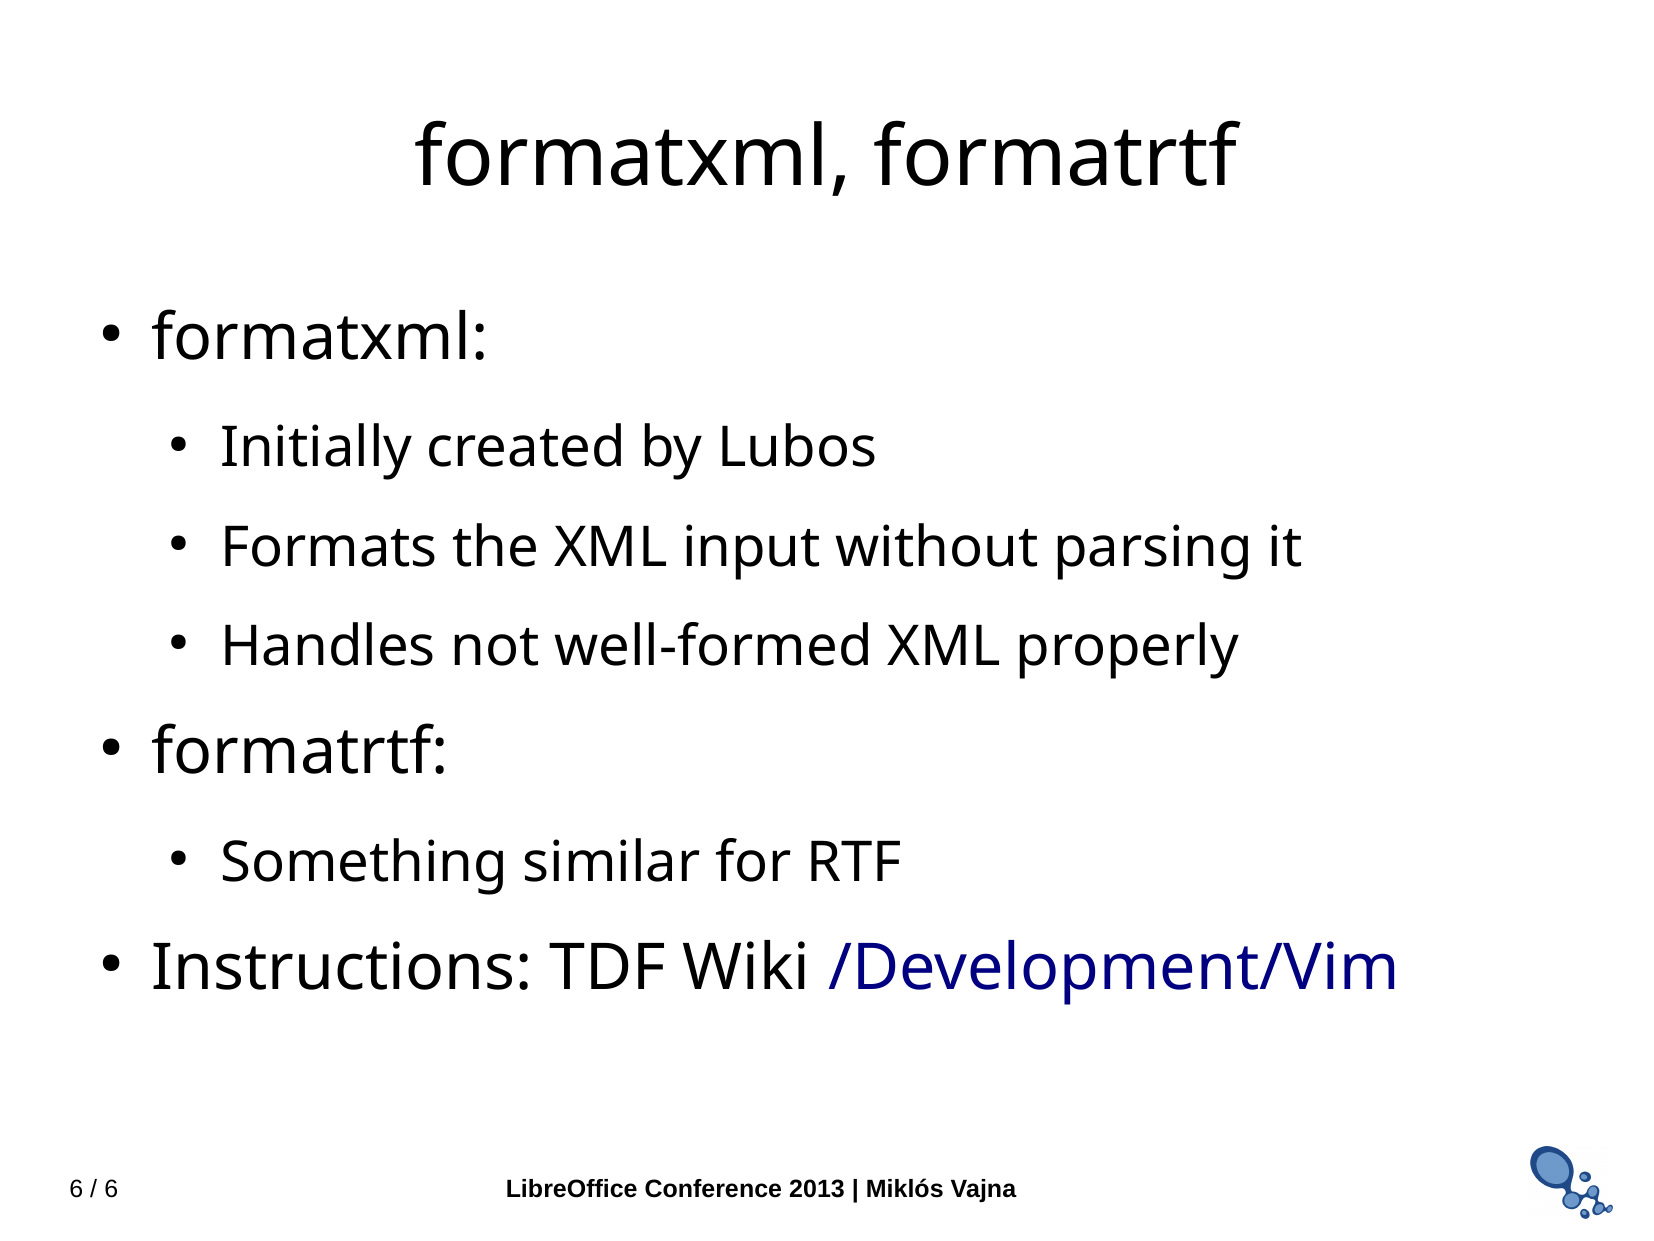

# formatxml, formatrtf
formatxml:
Initially created by Lubos
Formats the XML input without parsing it
Handles not well-formed XML properly
formatrtf:
Something similar for RTF
Instructions: TDF Wiki /Development/Vim